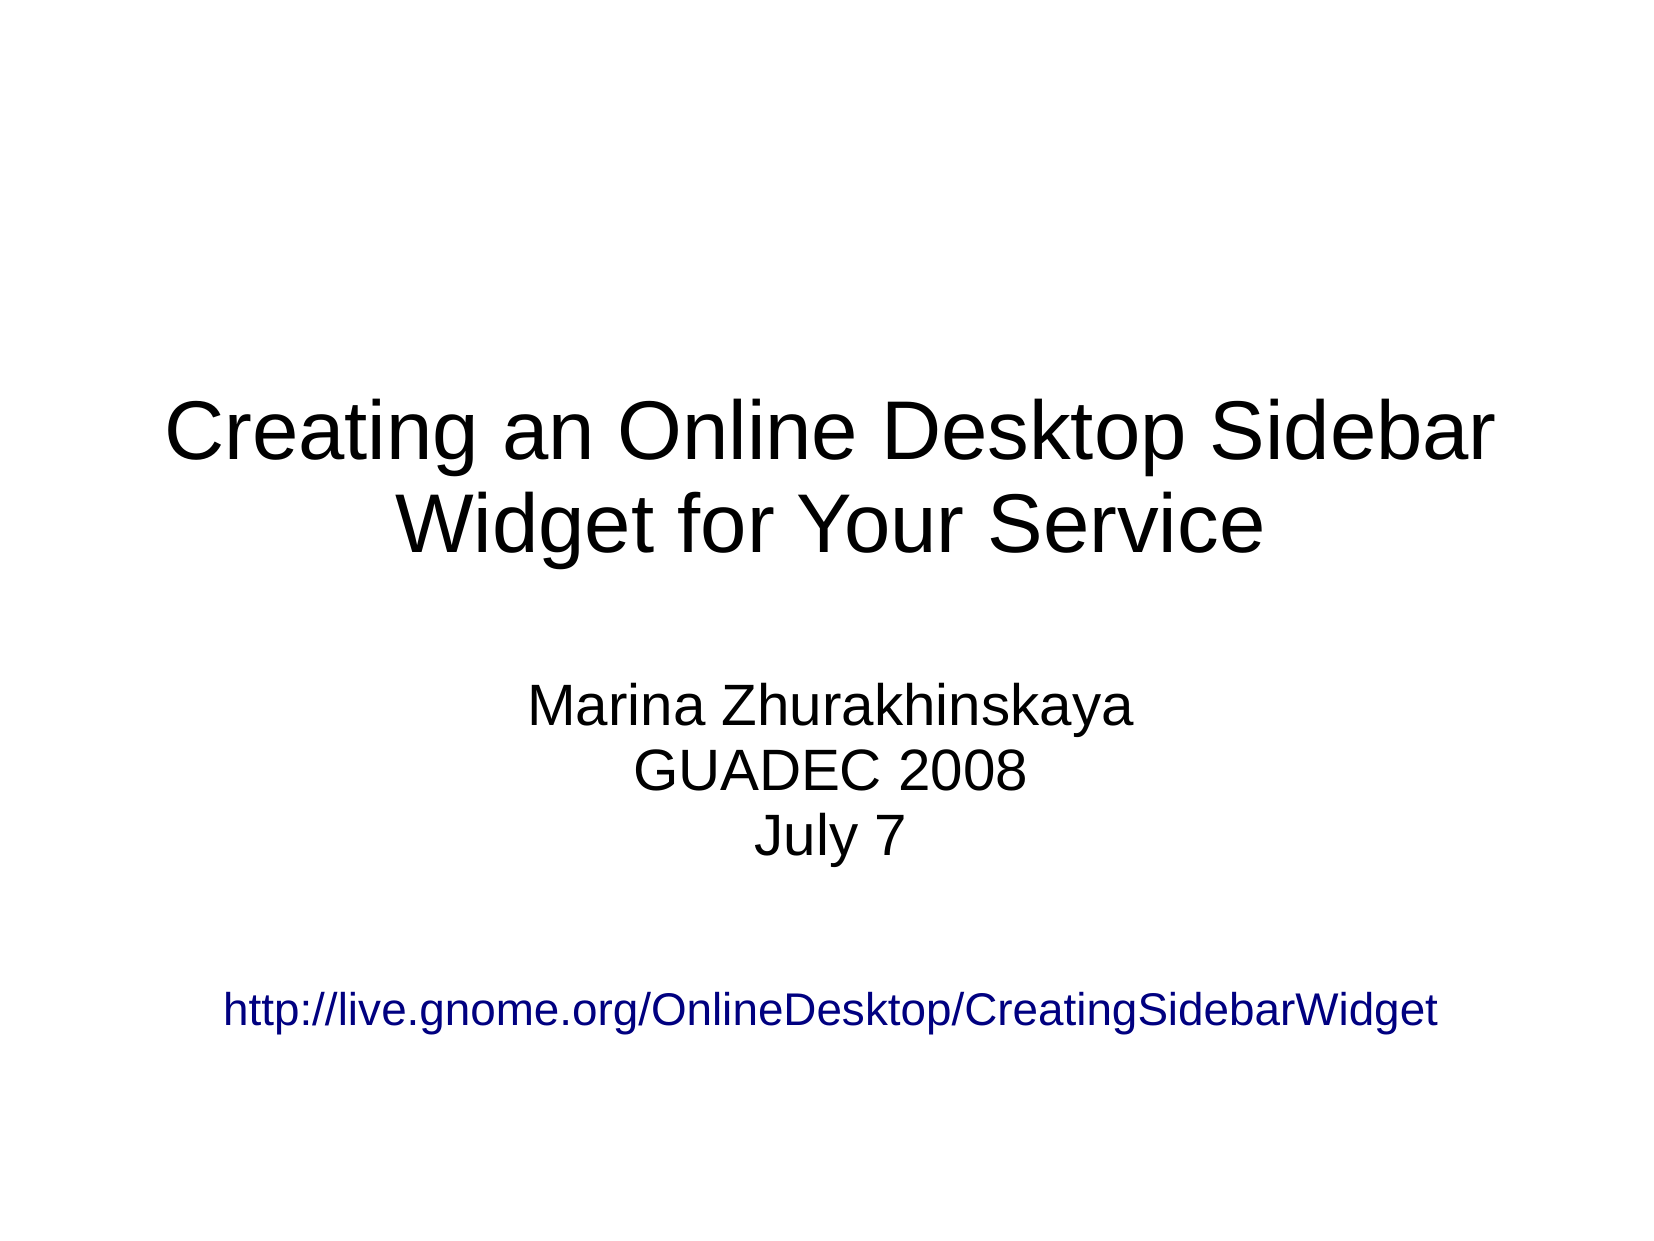

# Creating an Online Desktop Sidebar Widget for Your Service Marina Zhurakhinskaya GUADEC 2008 July 7 http://live.gnome.org/OnlineDesktop/CreatingSidebarWidget